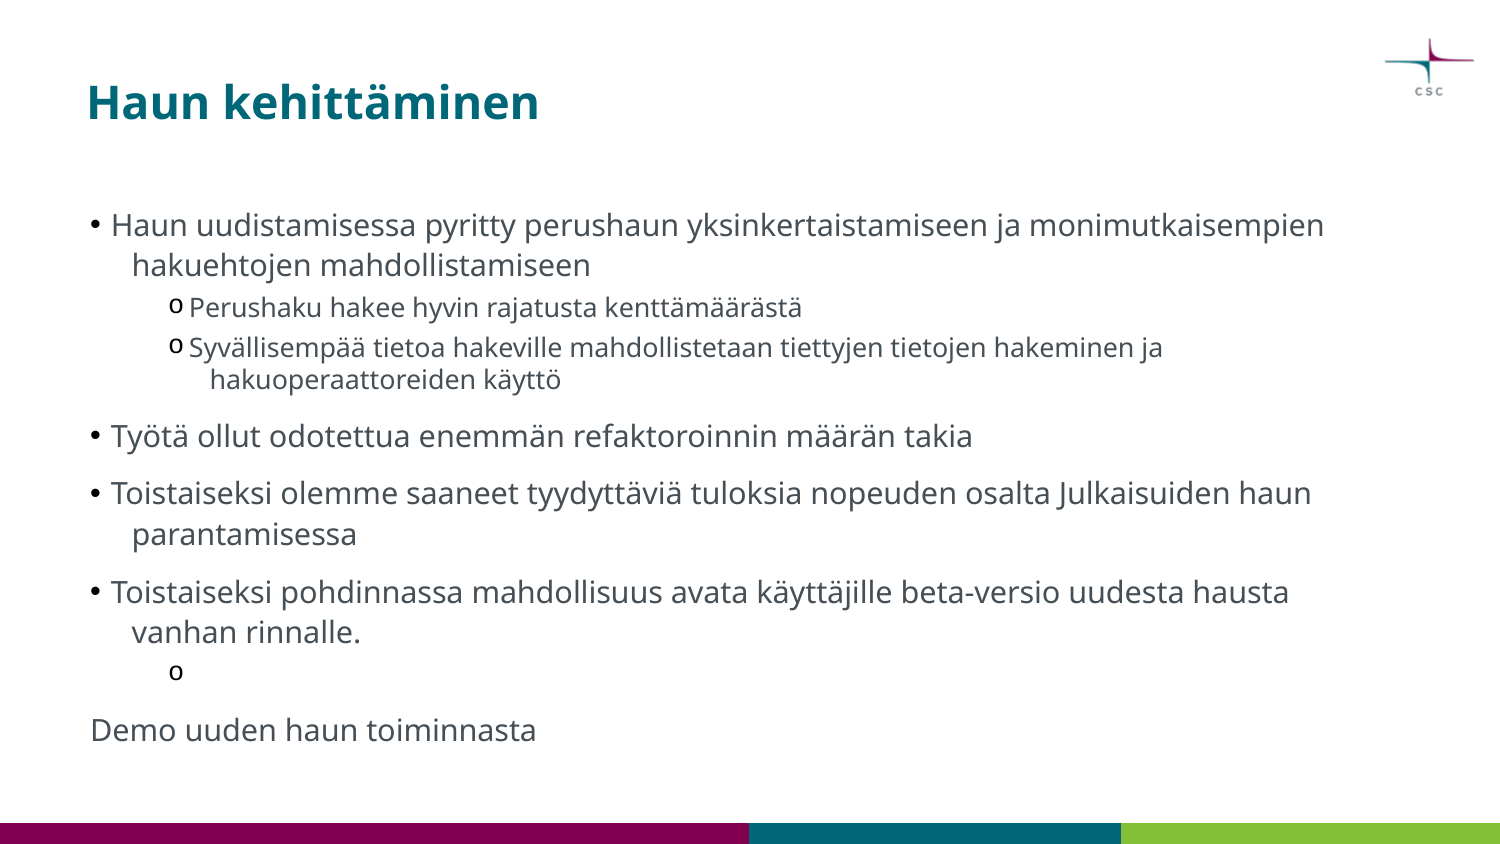

# Haun kehittäminen
Haun uudistamisessa pyritty perushaun yksinkertaistamiseen ja monimutkaisempien hakuehtojen mahdollistamiseen
Perushaku hakee hyvin rajatusta kenttämäärästä
Syvällisempää tietoa hakeville mahdollistetaan tiettyjen tietojen hakeminen ja hakuoperaattoreiden käyttö
Työtä ollut odotettua enemmän refaktoroinnin määrän takia
Toistaiseksi olemme saaneet tyydyttäviä tuloksia nopeuden osalta Julkaisuiden haun parantamisessa
Toistaiseksi pohdinnassa mahdollisuus avata käyttäjille beta-versio uudesta hausta vanhan rinnalle.
Demo uuden haun toiminnasta